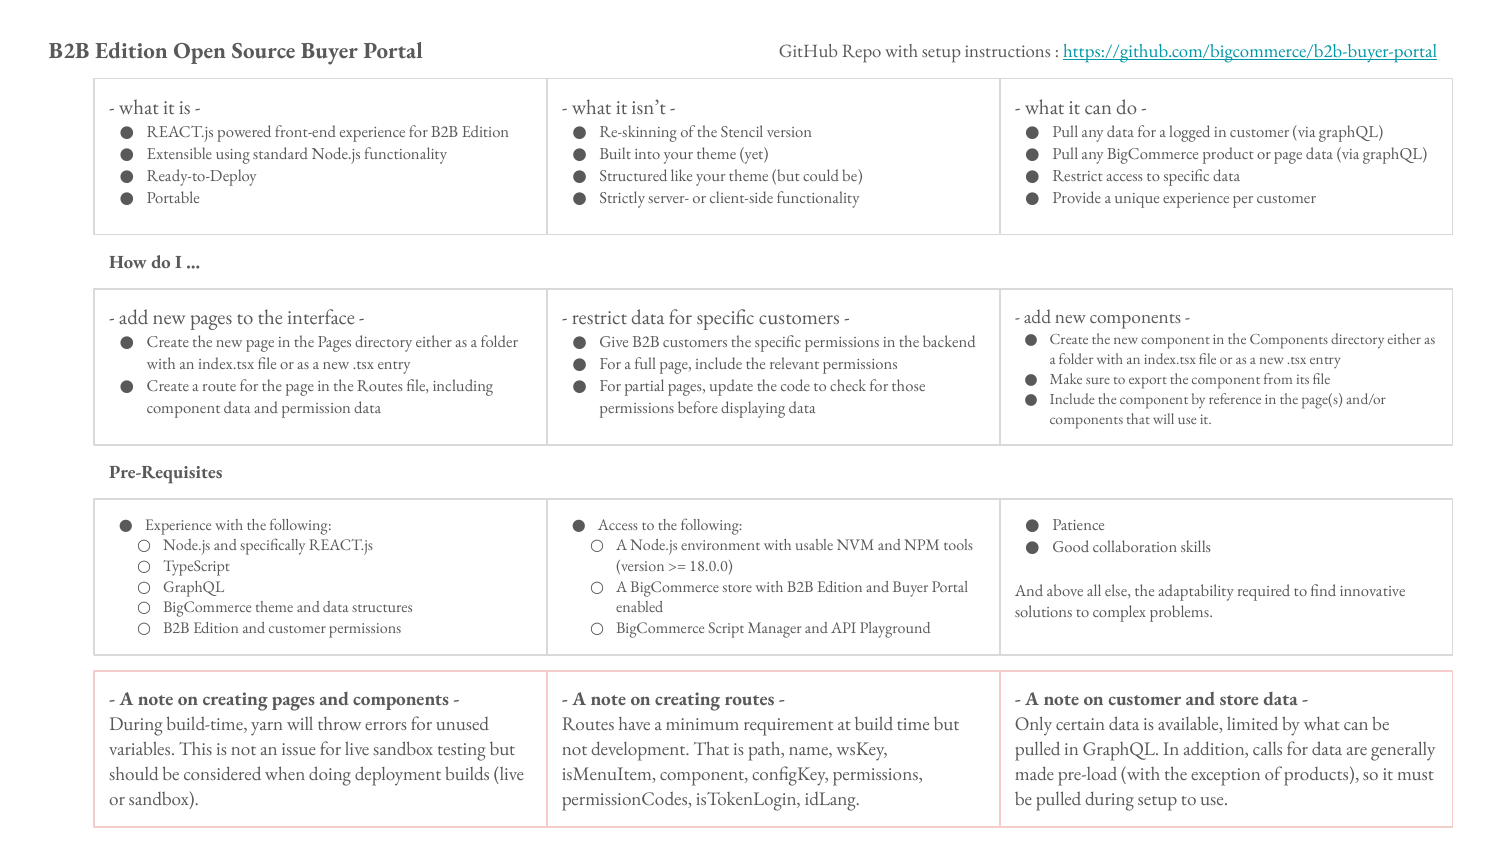

B2B Edition Open Source Buyer Portal
GitHub Repo with setup instructions : https://github.com/bigcommerce/b2b-buyer-portal
- what it is -
REACT.js powered front-end experience for B2B Edition
Extensible using standard Node.js functionality
Ready-to-Deploy
Portable
- what it isn’t -
Re-skinning of the Stencil version
Built into your theme (yet)
Structured like your theme (but could be)
Strictly server- or client-side functionality
- what it can do -
Pull any data for a logged in customer (via graphQL)
Pull any BigCommerce product or page data (via graphQL)
Restrict access to specific data
Provide a unique experience per customer
How do I …
- add new pages to the interface -
Create the new page in the Pages directory either as a folder with an index.tsx file or as a new .tsx entry
Create a route for the page in the Routes file, including component data and permission data
- restrict data for specific customers -
Give B2B customers the specific permissions in the backend
For a full page, include the relevant permissions
For partial pages, update the code to check for those permissions before displaying data
- add new components -
Create the new component in the Components directory either as a folder with an index.tsx file or as a new .tsx entry
Make sure to export the component from its file
Include the component by reference in the page(s) and/or components that will use it.
Pre-Requisites
Experience with the following:
Node.js and specifically REACT.js
TypeScript
GraphQL
BigCommerce theme and data structures
B2B Edition and customer permissions
Access to the following:
A Node.js environment with usable NVM and NPM tools (version >= 18.0.0)
A BigCommerce store with B2B Edition and Buyer Portal enabled
BigCommerce Script Manager and API Playground
Patience
Good collaboration skills
And above all else, the adaptability required to find innovative solutions to complex problems.
- A note on creating pages and components -
During build-time, yarn will throw errors for unused variables. This is not an issue for live sandbox testing but should be considered when doing deployment builds (live or sandbox).
- A note on creating routes -
Routes have a minimum requirement at build time but not development. That is path, name, wsKey, isMenuItem, component, configKey, permissions, permissionCodes, isTokenLogin, idLang.
- A note on customer and store data -
Only certain data is available, limited by what can be pulled in GraphQL. In addition, calls for data are generally made pre-load (with the exception of products), so it must be pulled during setup to use.